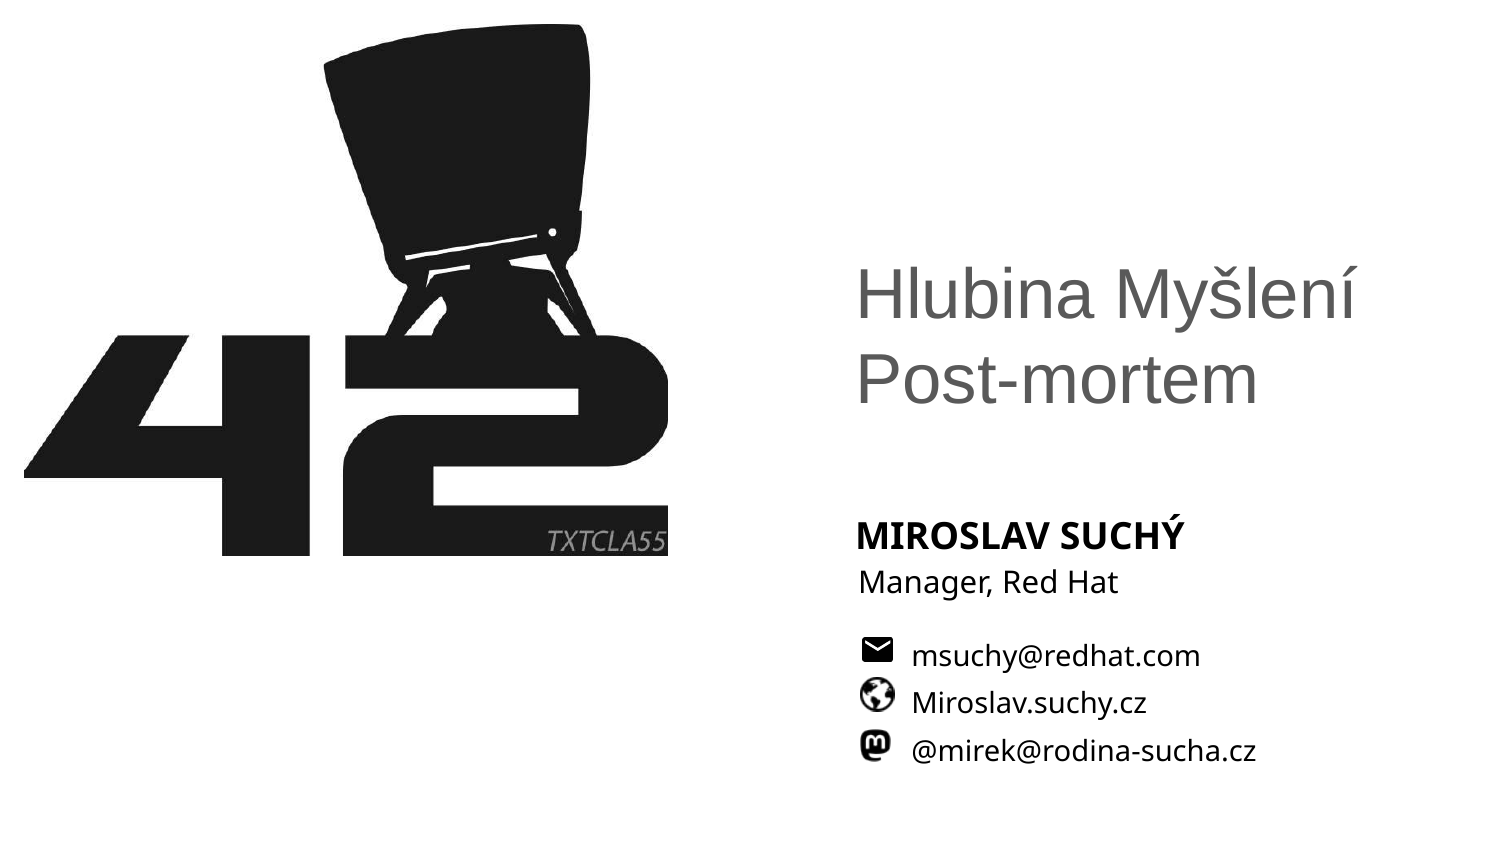

Hlubina Myšlení
Post-mortem
MIROSLAV SUCHÝ
Manager, Red Hat
msuchy@redhat.com
Miroslav.suchy.cz
@mirek@rodina-sucha.cz